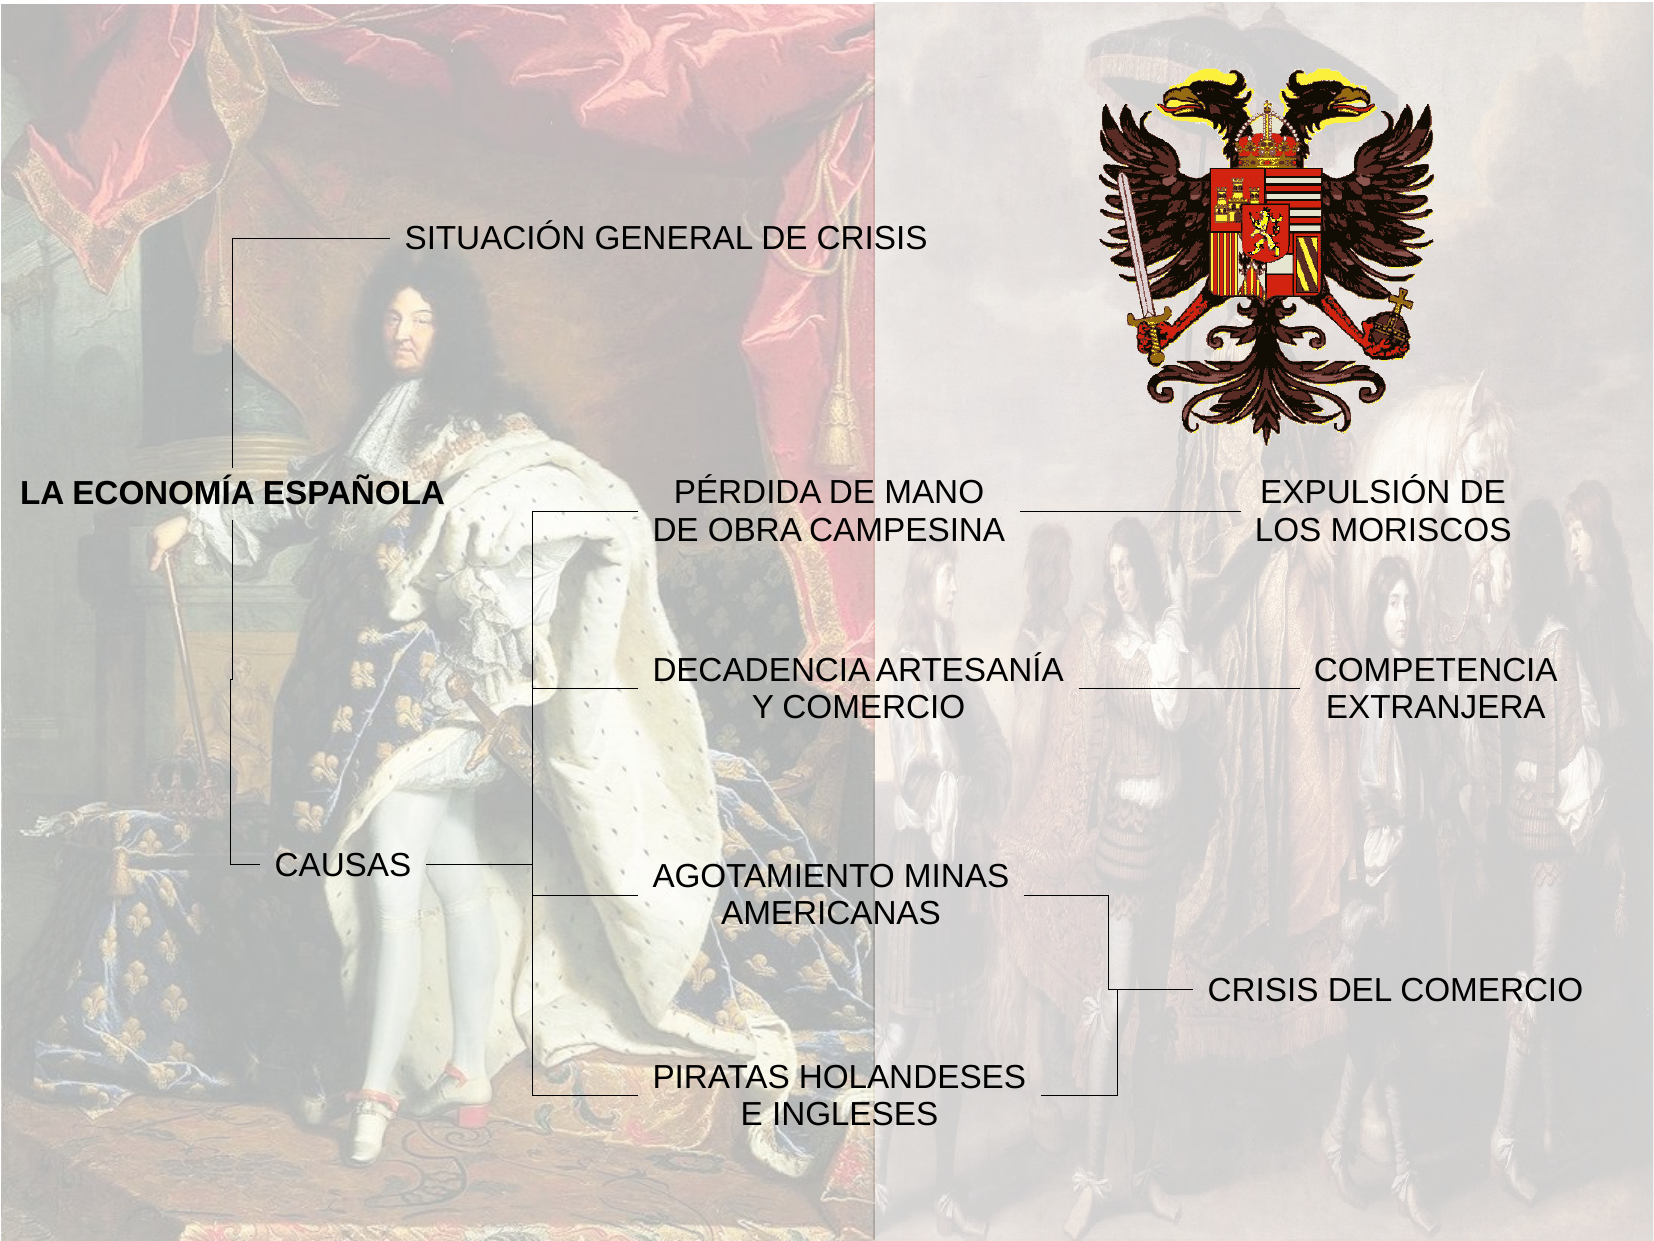

SITUACIÓN GENERAL DE CRISIS
PÉRDIDA DE MANO
DE OBRA CAMPESINA
EXPULSIÓN DE
LOS MORISCOS
LA ECONOMÍA ESPAÑOLA
DECADENCIA ARTESANÍA
Y COMERCIO
COMPETENCIA
EXTRANJERA
CAUSAS
AGOTAMIENTO MINAS
AMERICANAS
CRISIS DEL COMERCIO
PIRATAS HOLANDESES
E INGLESES